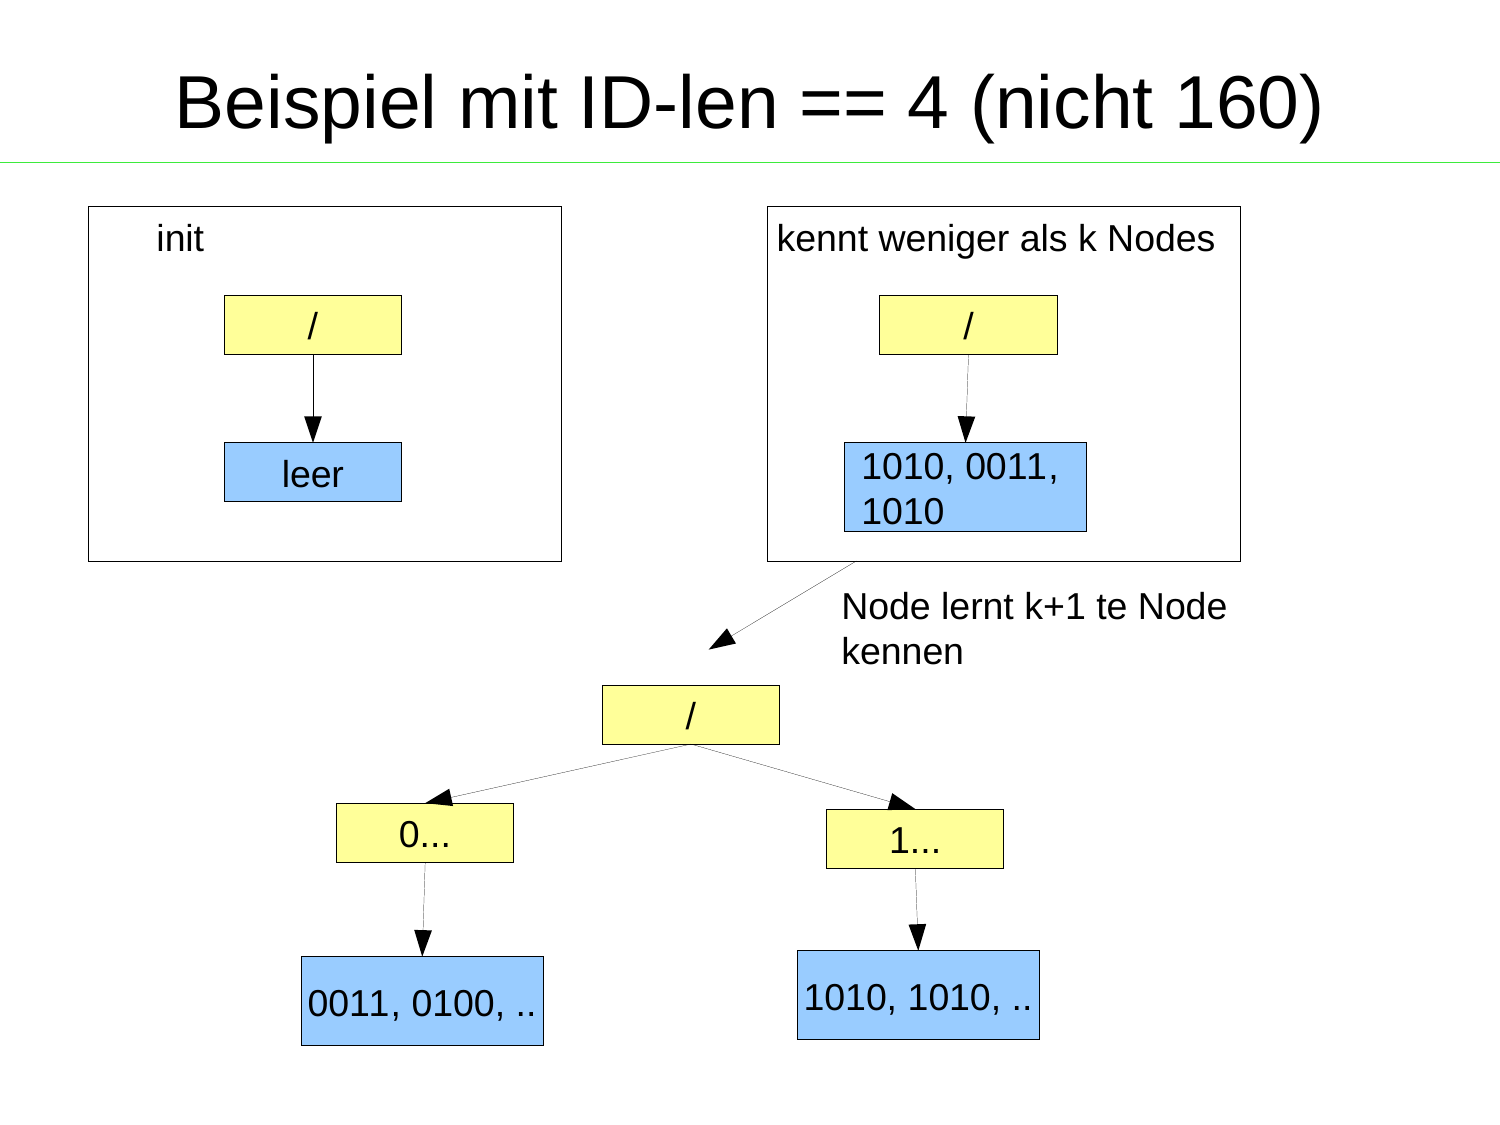

# Beispiel mit ID-len == 4 (nicht 160)
init
kennt weniger als k Nodes
/
/
leer
1010, 0011,
1010
Node lernt k+1 te Node kennen
/
0...
1...
1010, 1010, ..
0011, 0100, ..